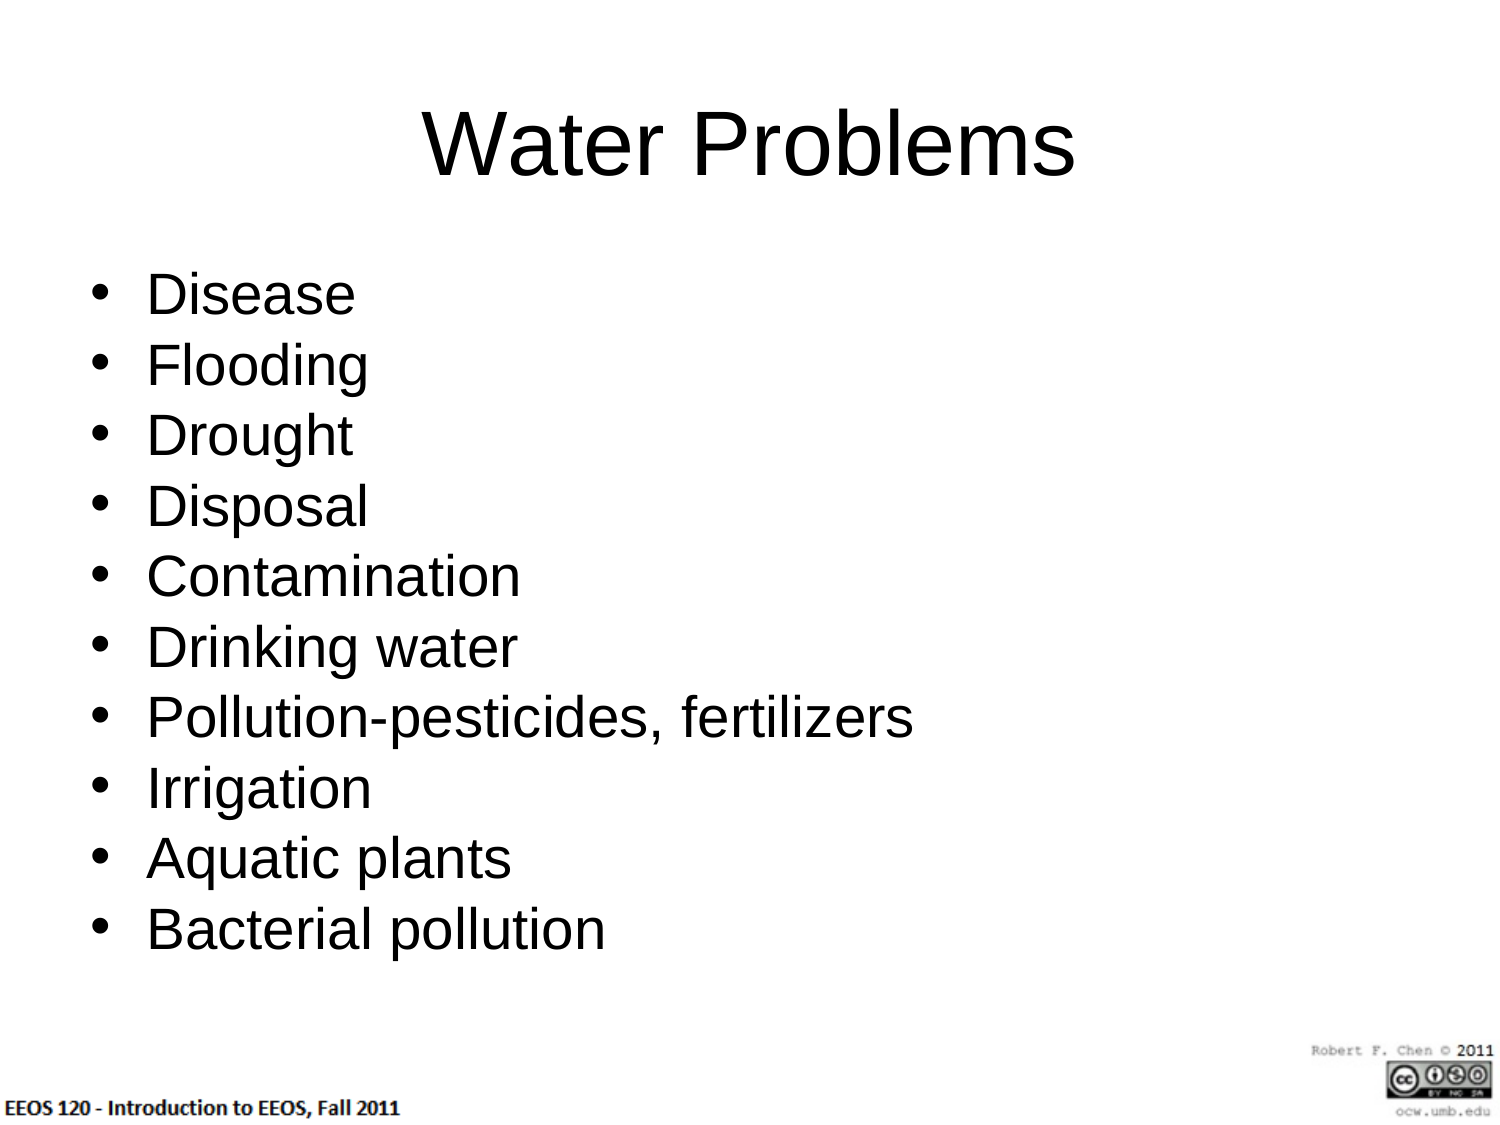

# Water Problems
Disease
Flooding
Drought
Disposal
Contamination
Drinking water
Pollution-pesticides, fertilizers
Irrigation
Aquatic plants
Bacterial pollution